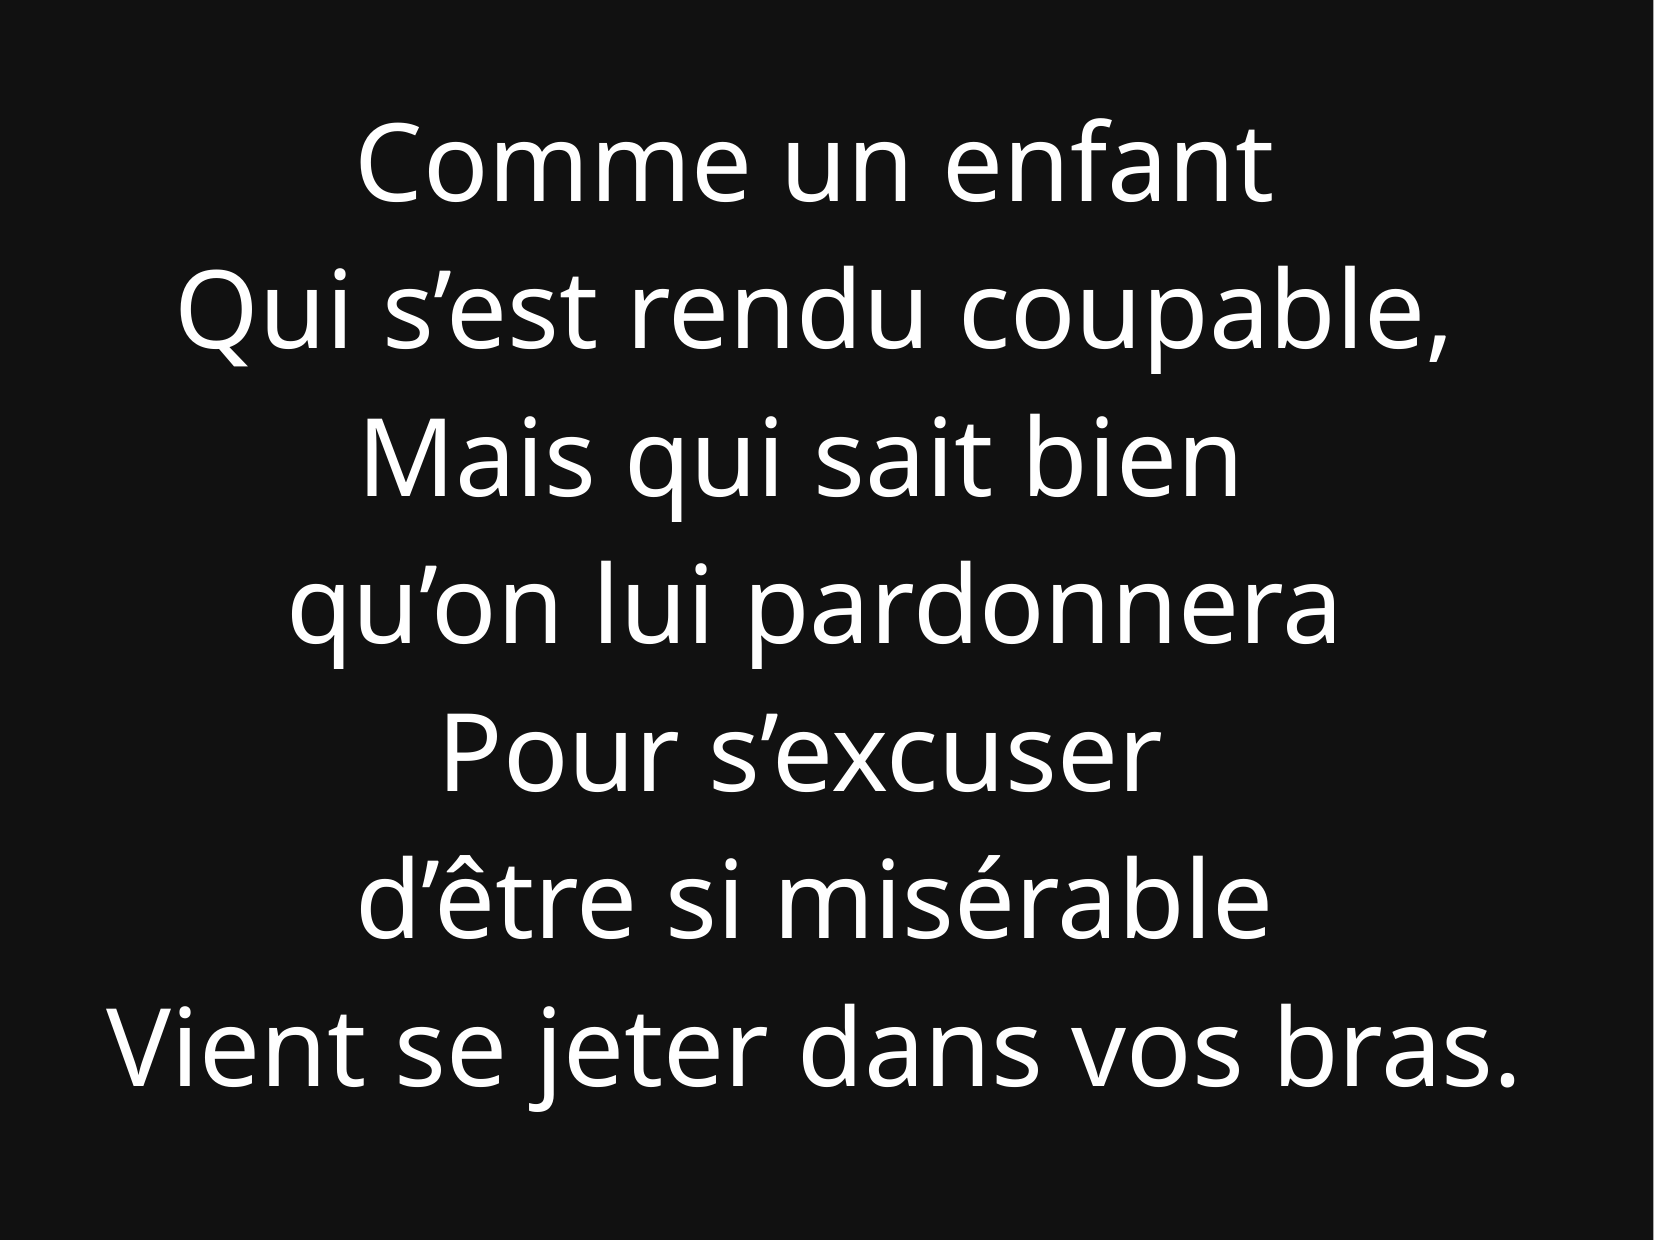

# Comme un enfant
Qui s’est rendu coupable,
Mais qui sait bien
qu’on lui pardonnera
Pour s’excuser
d’être si misérable
Vient se jeter dans vos bras.